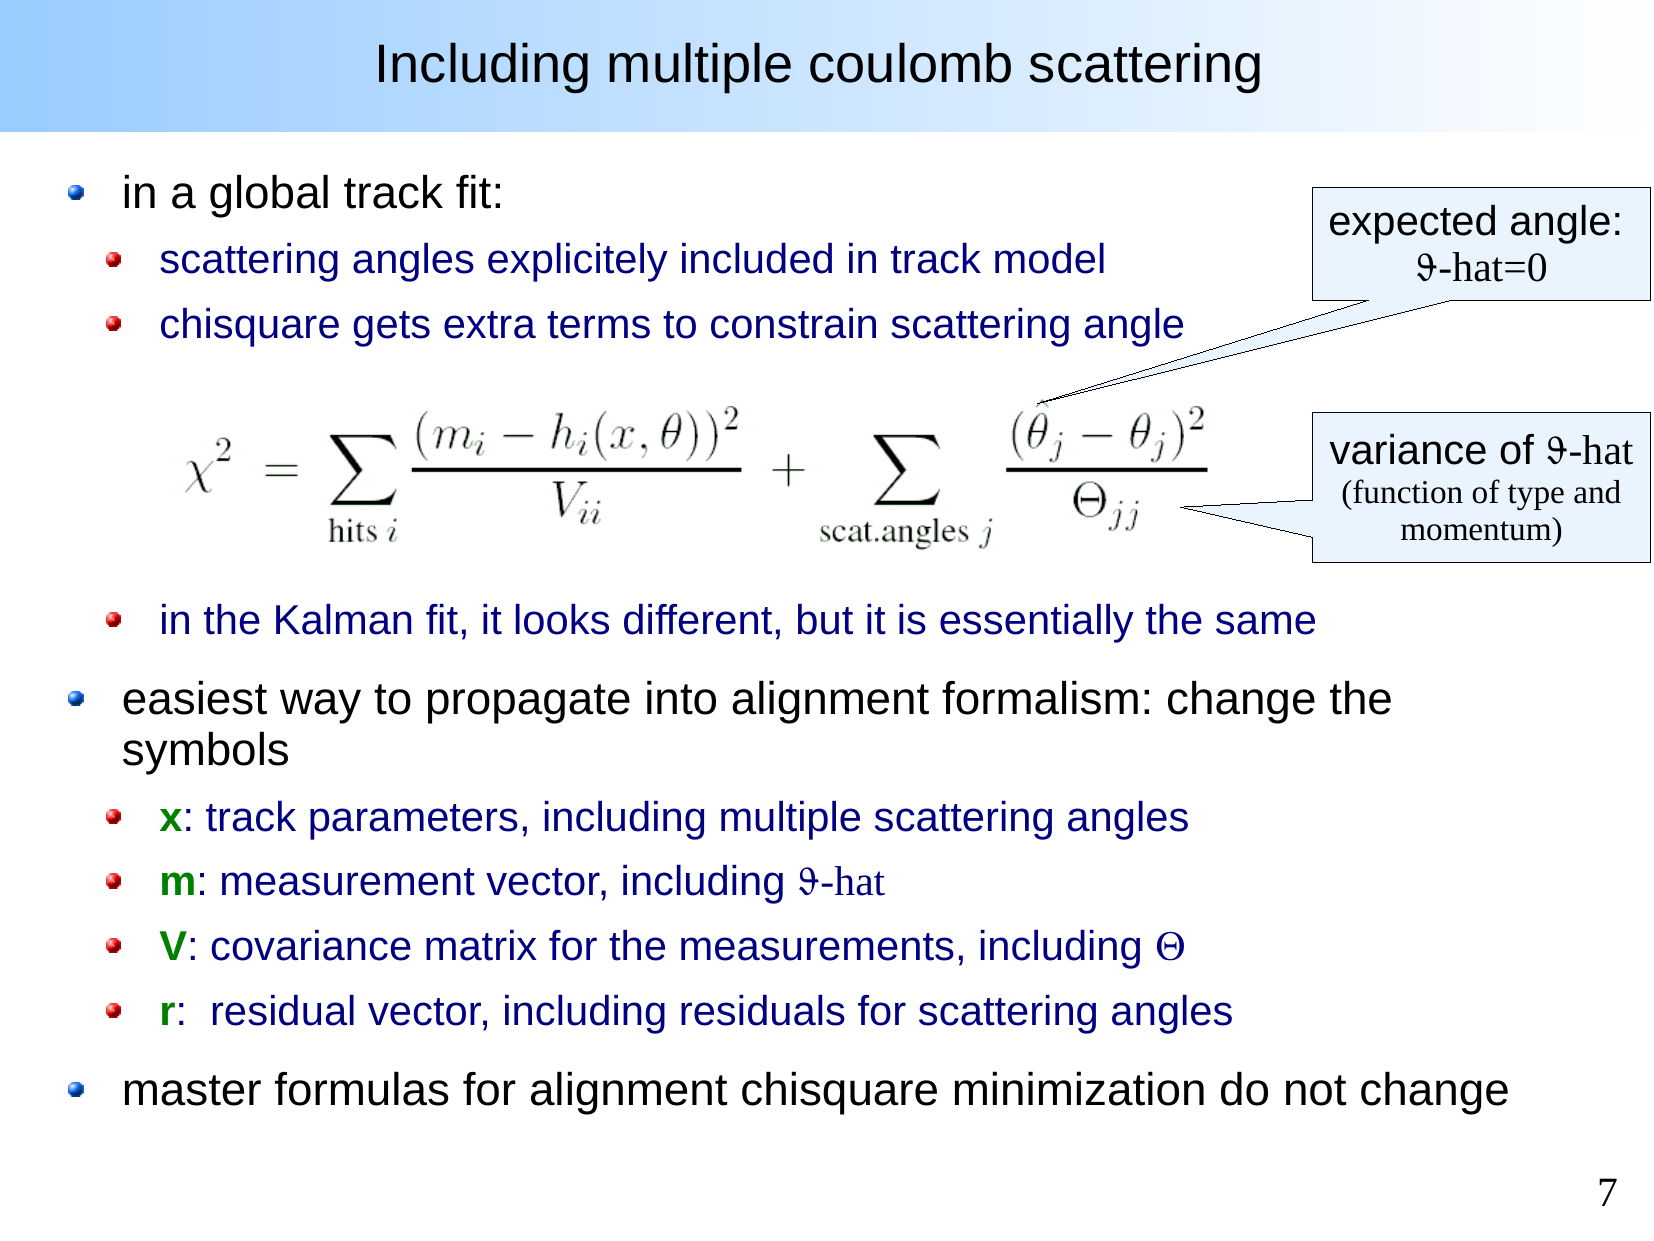

# Including multiple coulomb scattering
in a global track fit:
scattering angles explicitely included in track model
chisquare gets extra terms to constrain scattering angle
in the Kalman fit, it looks different, but it is essentially the same
easiest way to propagate into alignment formalism: change the symbols
x: track parameters, including multiple scattering angles
m: measurement vector, including -hat
V: covariance matrix for the measurements, including 
r: residual vector, including residuals for scattering angles
master formulas for alignment chisquare minimization do not change
expected angle:
-hat=0
variance of -hat
(function of type and momentum)
7
in a global track fit:
scattering angles explicitely included in track model
chisquare gets extra terms to constrain scattering angle
in the Kalman fit, it looks different, but it is essentially the same
easiest way to propagate into alignment formalism: change the symbols
x: track parameters, including multiple scattering angles
m: measurement vector, including -hat
V: covariance matrix for the measurements, including 
r: residual vector, including residuals for scattering angles
master formulas for alignment chisquare minimization do not change